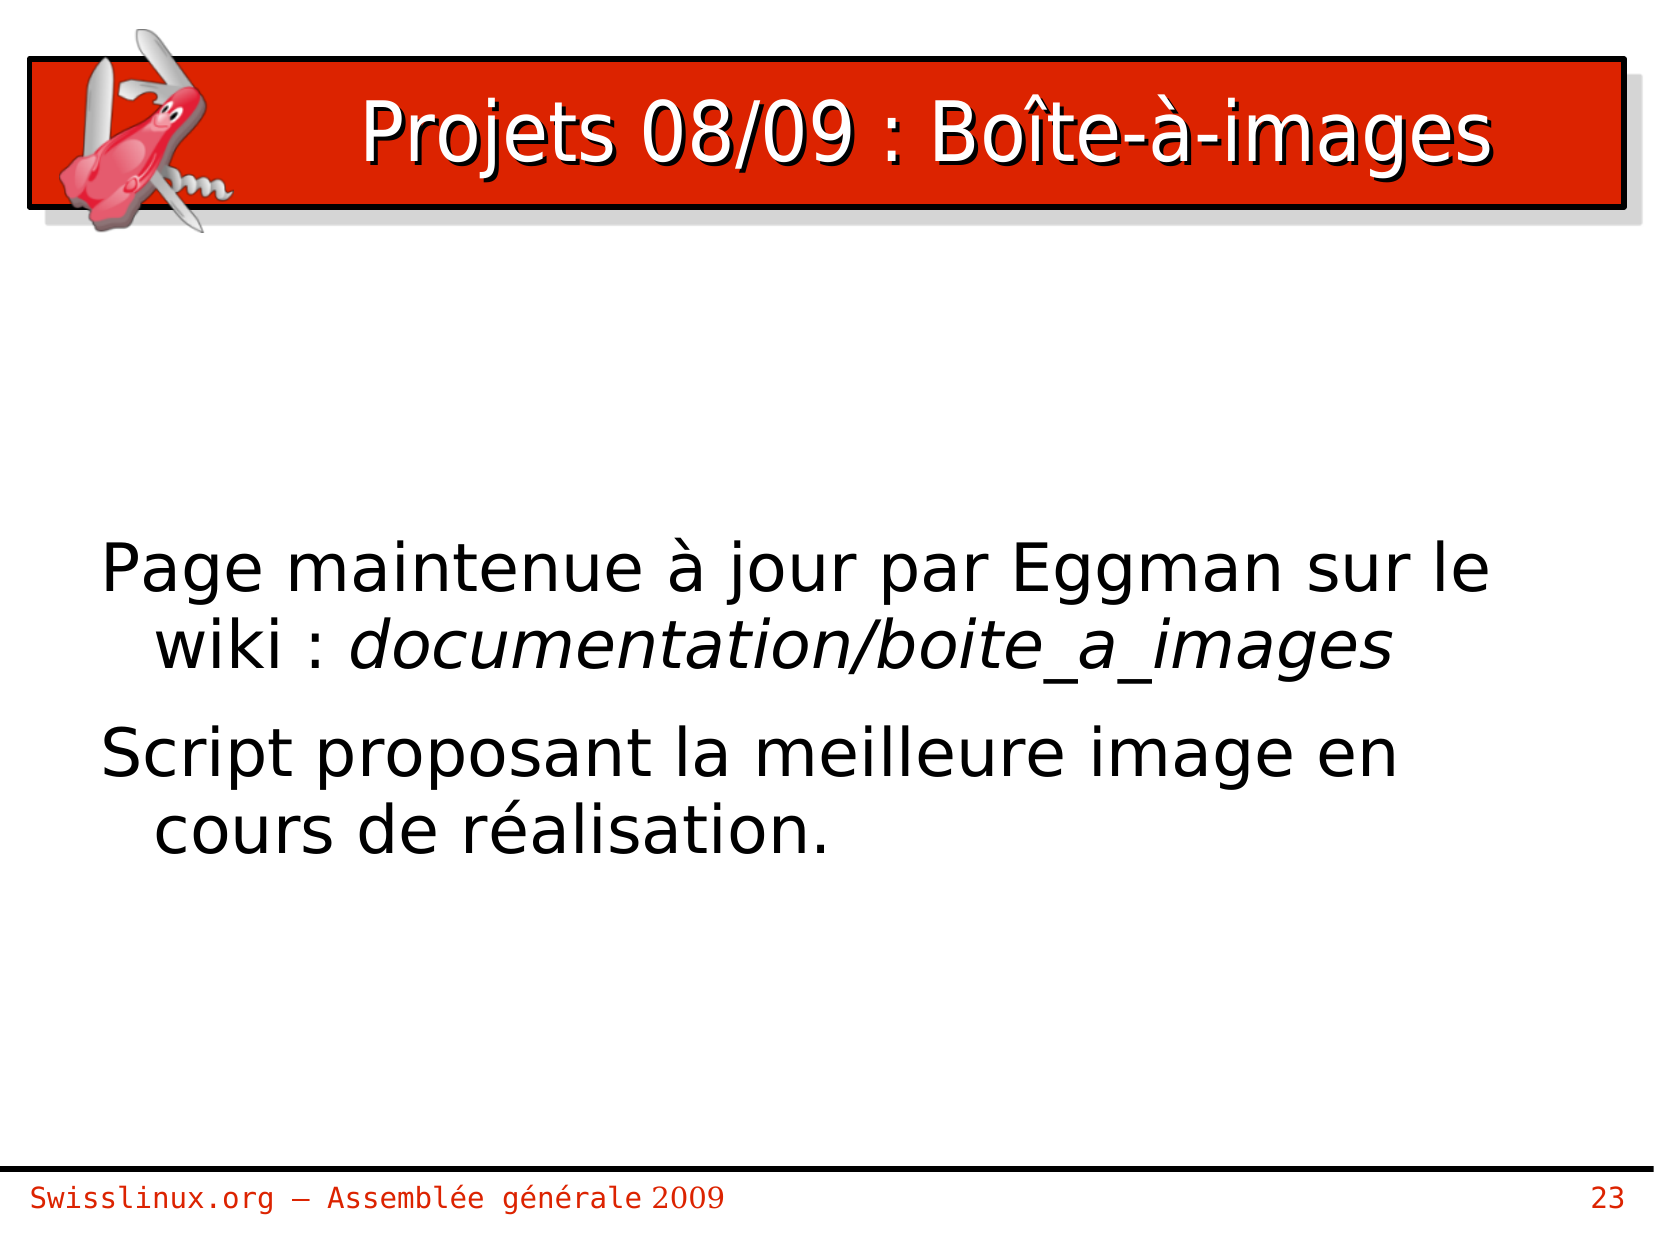

# Projets 08/09 : Boîte-à-images
Page maintenue à jour par Eggman sur le wiki : documentation/boite_a_images
Script proposant la meilleure image en cours de réalisation.
26 Janvier 2007
23